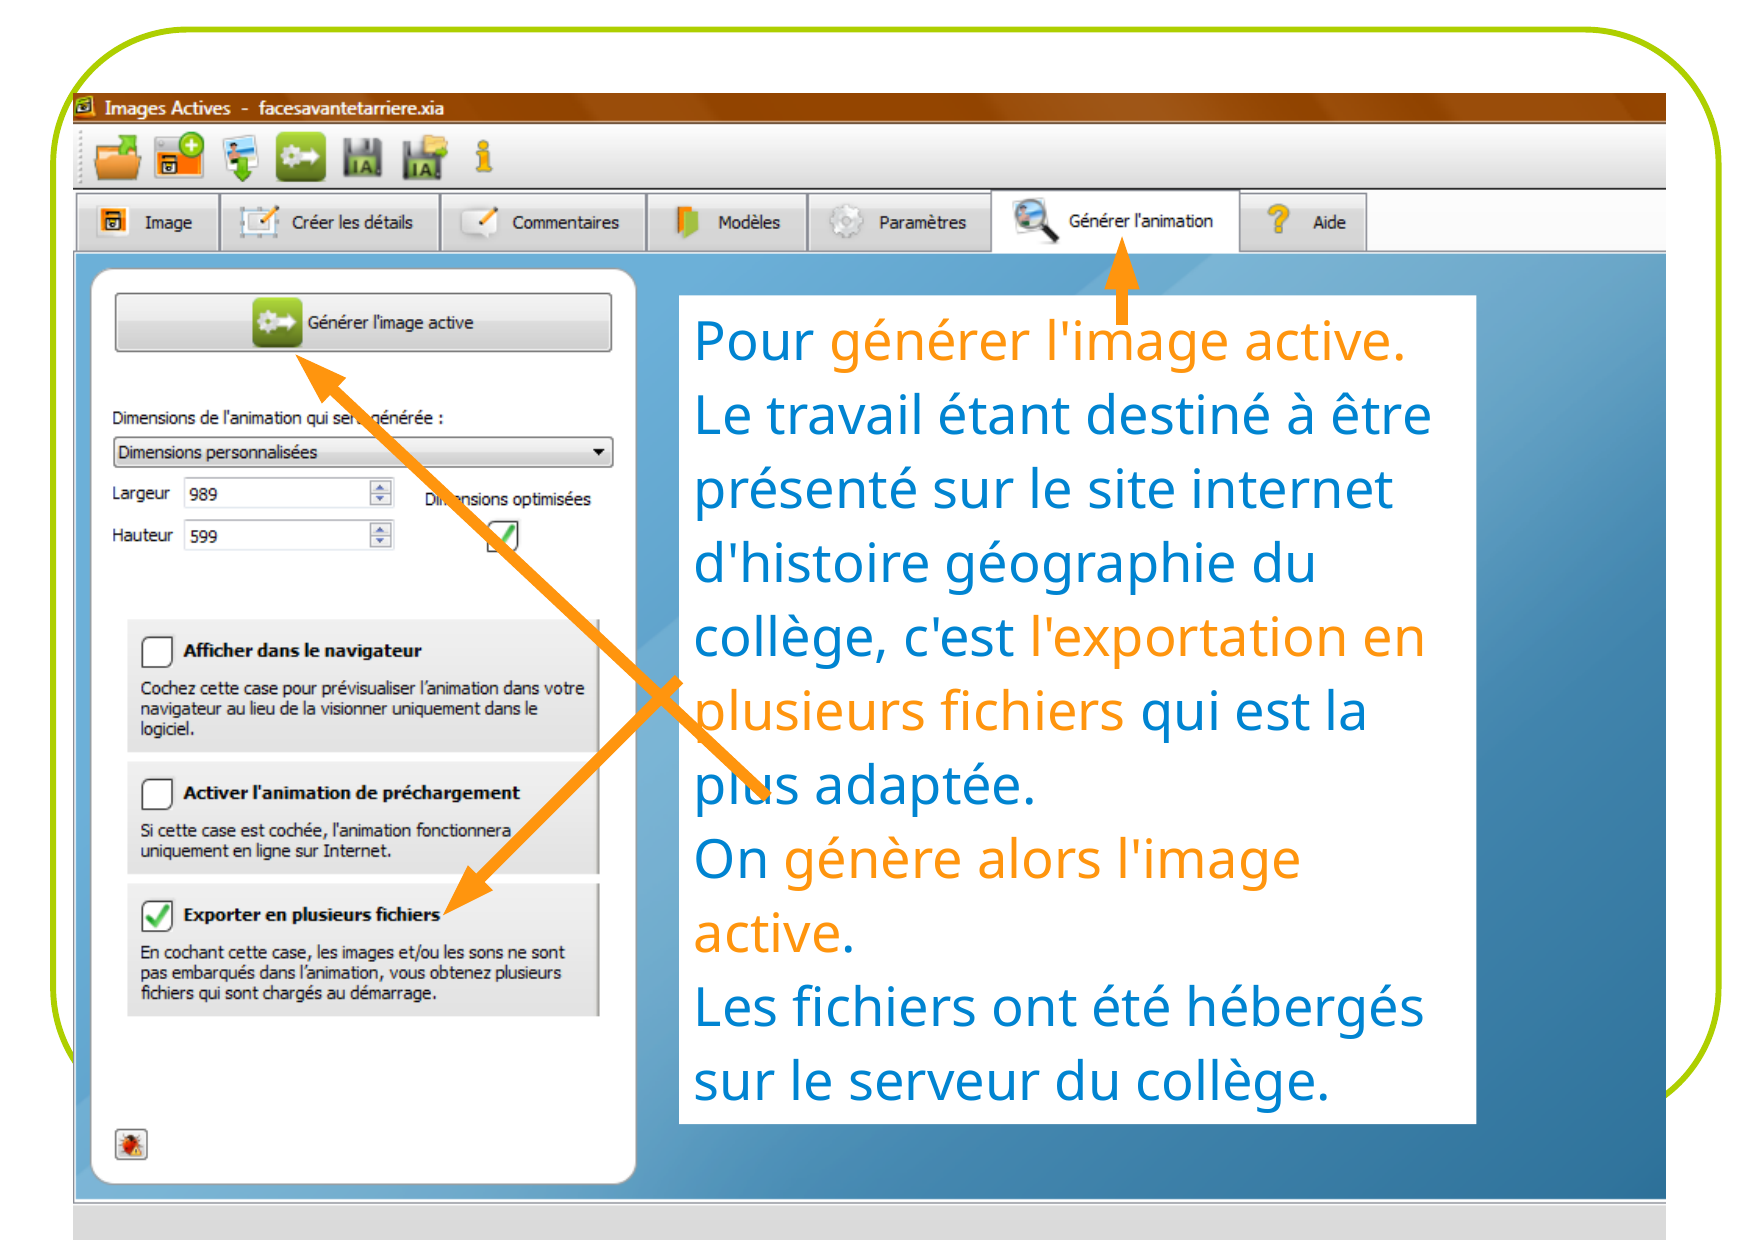

Pour générer l'image active.
Le travail étant destiné à être présenté sur le site internet d'histoire géographie du collège, c'est l'exportation en plusieurs fichiers qui est la plus adaptée.
On génère alors l'image active.
Les fichiers ont été hébergés sur le serveur du collège.